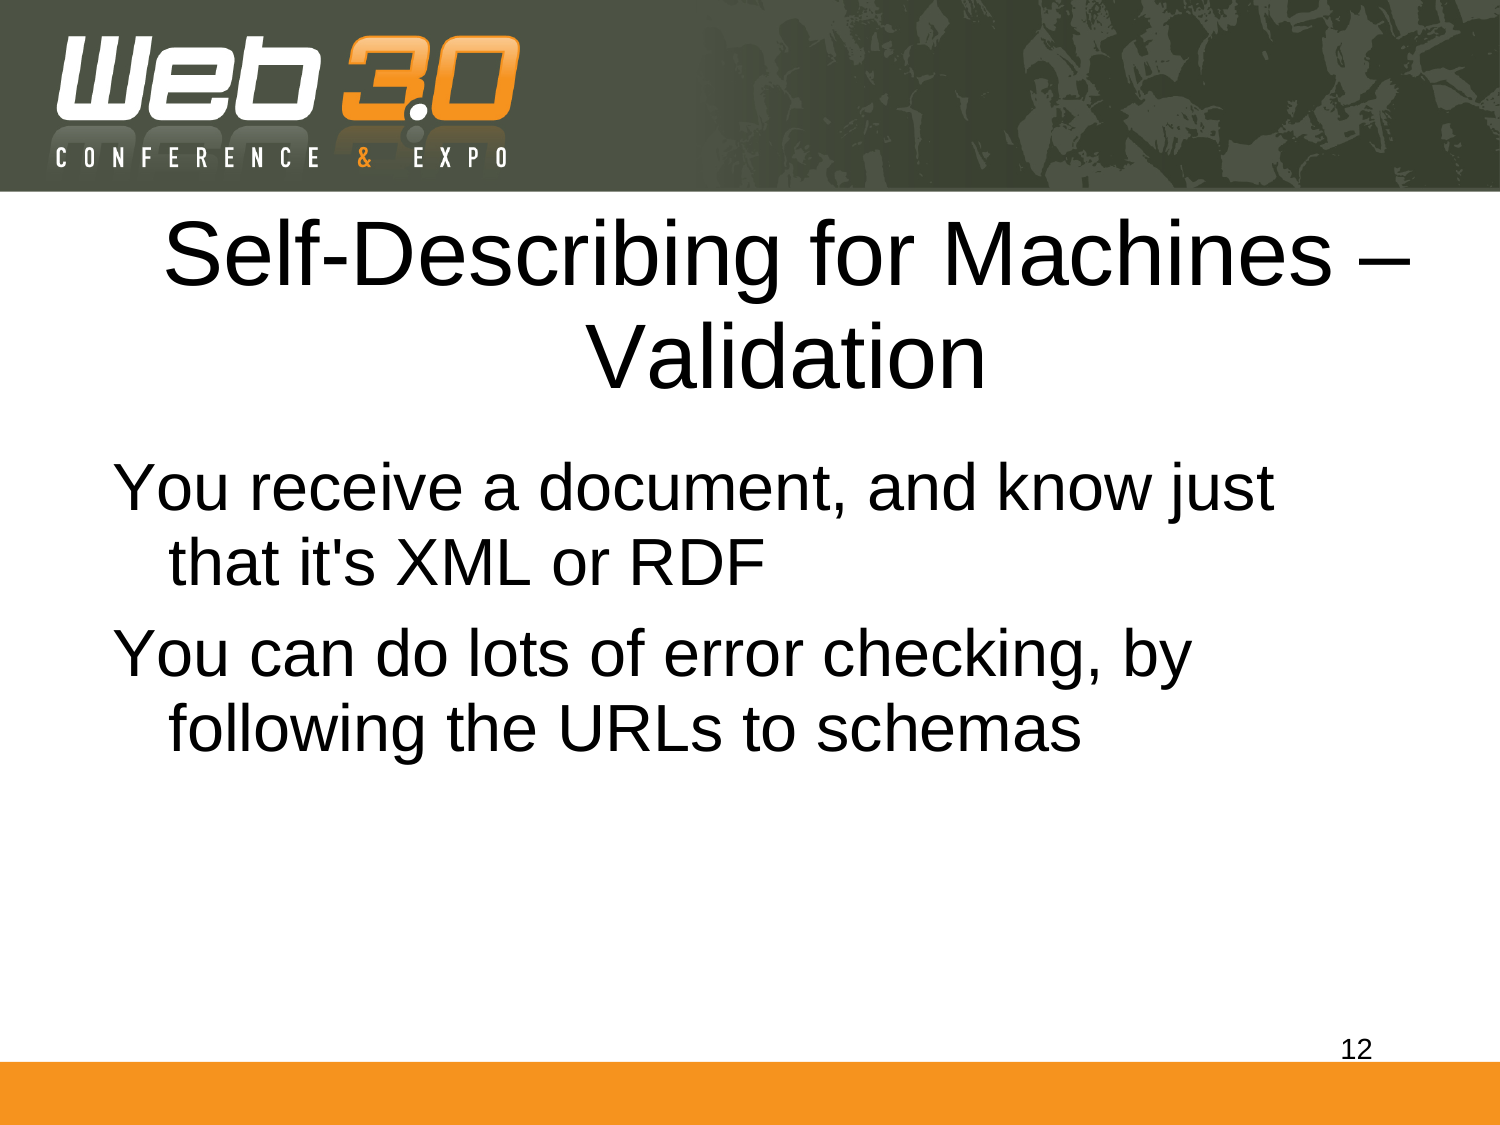

# Self-Describing for Machines – Validation
You receive a document, and know just that it's XML or RDF
You can do lots of error checking, by following the URLs to schemas
12